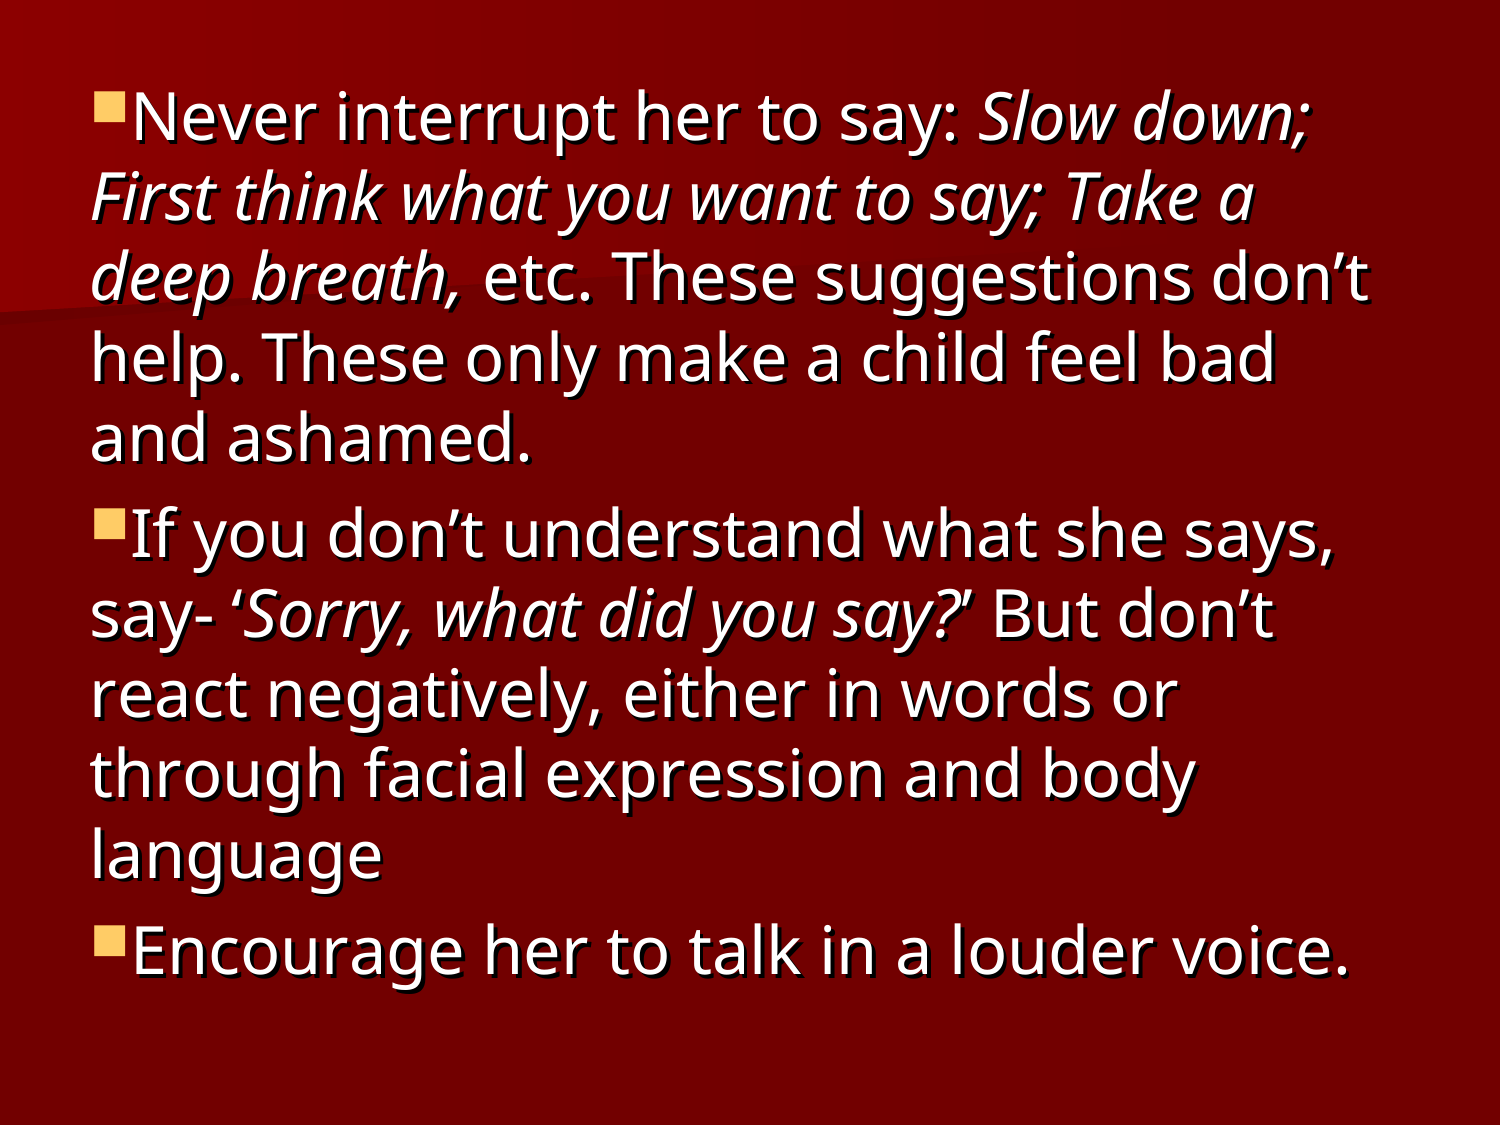

# Never interrupt her to say: Slow down; First think what you want to say; Take a deep breath, etc. These suggestions don’t help. These only make a child feel bad and ashamed.
If you don’t understand what she says, say- ‘Sorry, what did you say?’ But don’t react negatively, either in words or through facial expression and body language
Encourage her to talk in a louder voice.